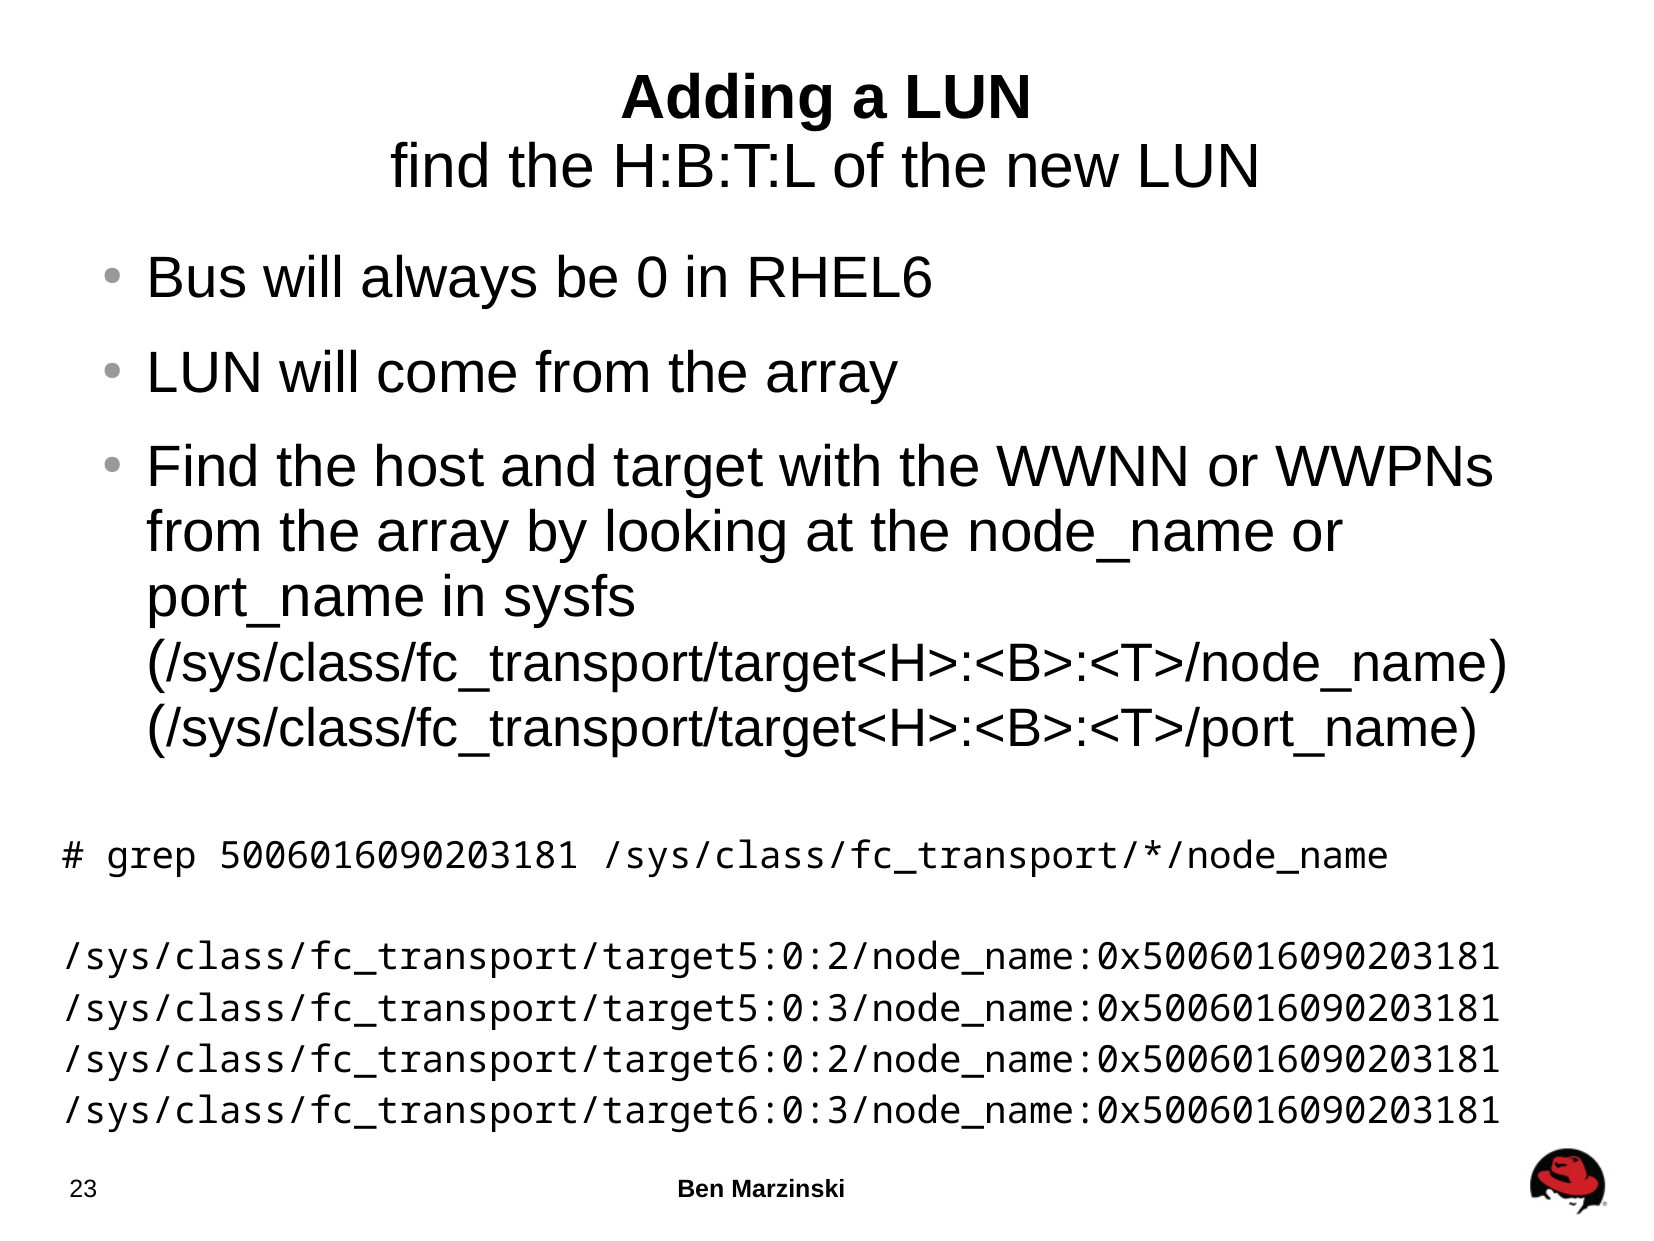

# Adding a LUN find the H:B:T:L of the new LUN
Bus will always be 0 in RHEL6
LUN will come from the array
Find the host and target with the WWNN or WWPNs from the array by looking at the node_name or port_name in sysfs (/sys/class/fc_transport/target<H>:<B>:<T>/node_name) (/sys/class/fc_transport/target<H>:<B>:<T>/port_name)
# grep 5006016090203181 /sys/class/fc_transport/*/node_name
/sys/class/fc_transport/target5:0:2/node_name:0x5006016090203181
/sys/class/fc_transport/target5:0:3/node_name:0x5006016090203181
/sys/class/fc_transport/target6:0:2/node_name:0x5006016090203181
/sys/class/fc_transport/target6:0:3/node_name:0x5006016090203181